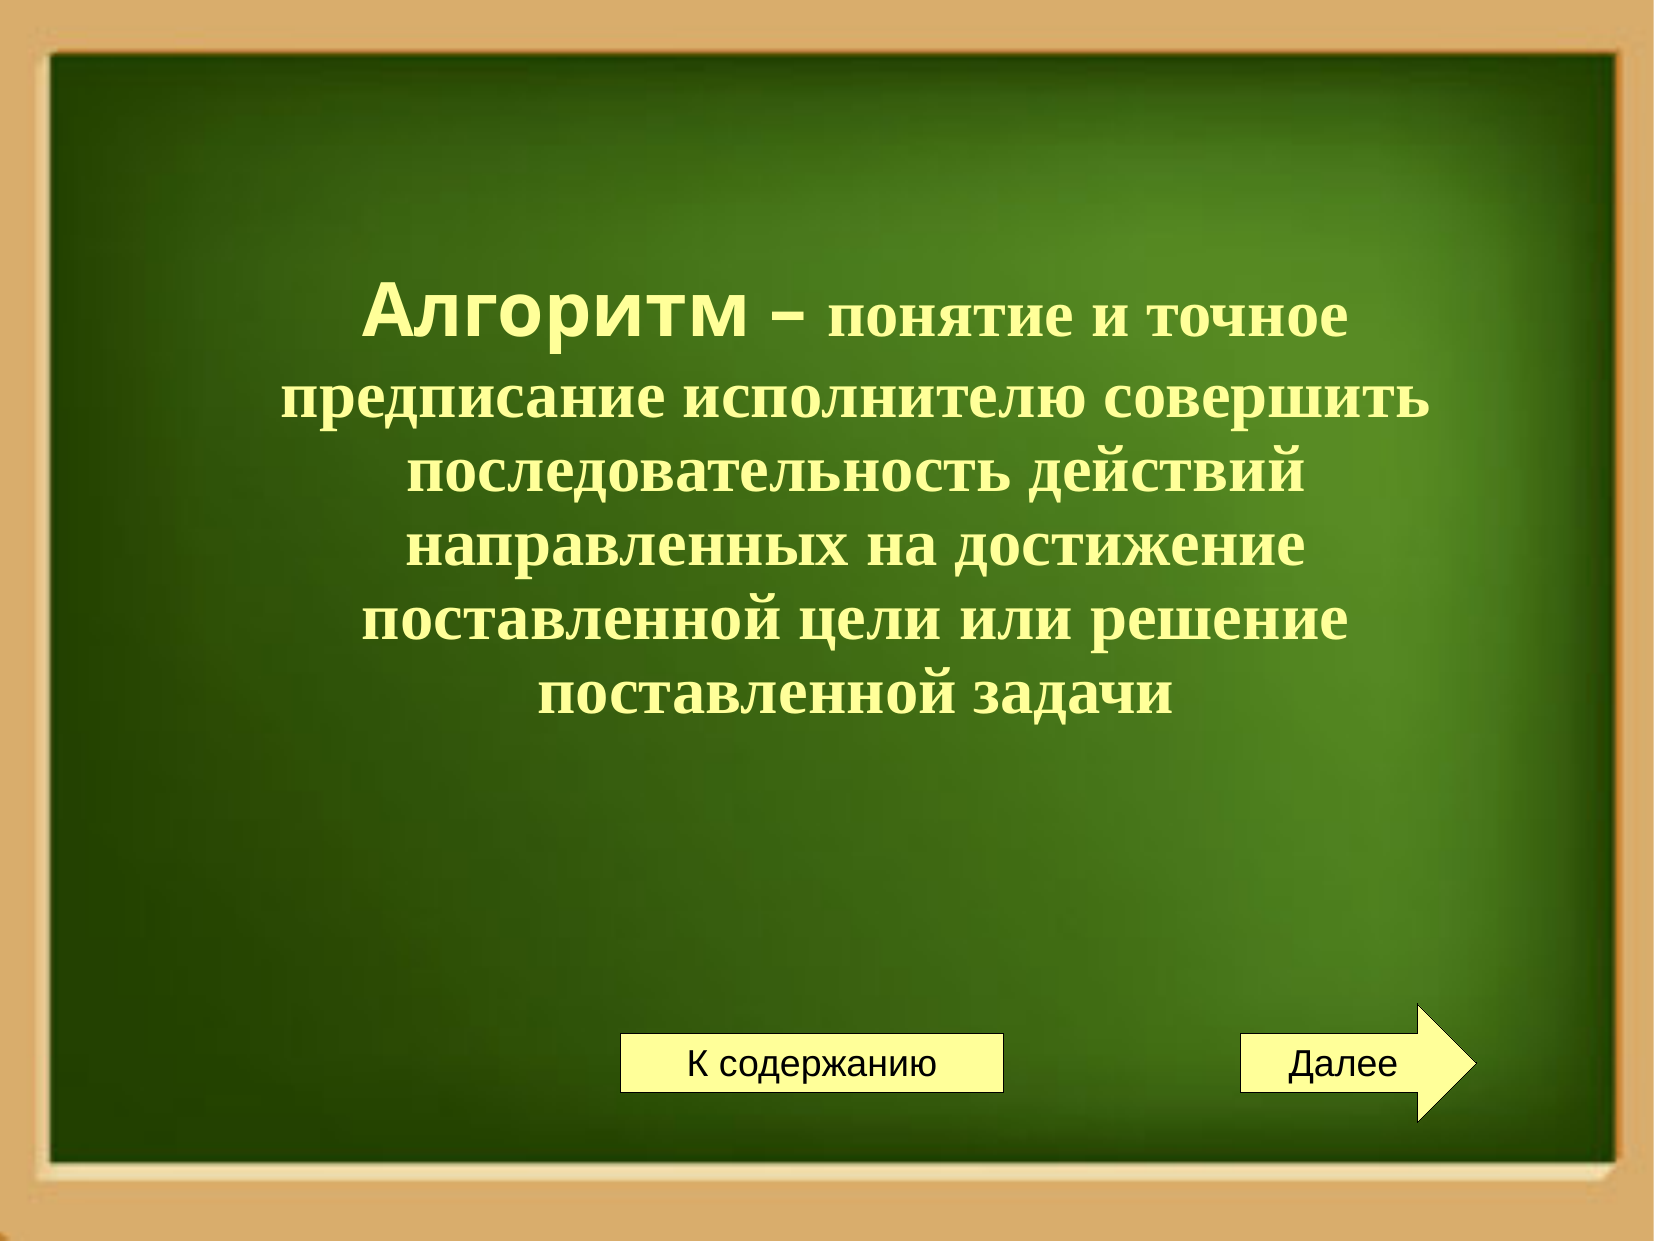

Алгоритм – понятие и точное
предписание исполнителю совершить последовательность действий направленных на достижение поставленной цели или решение поставленной задачи
Далее
К содержанию